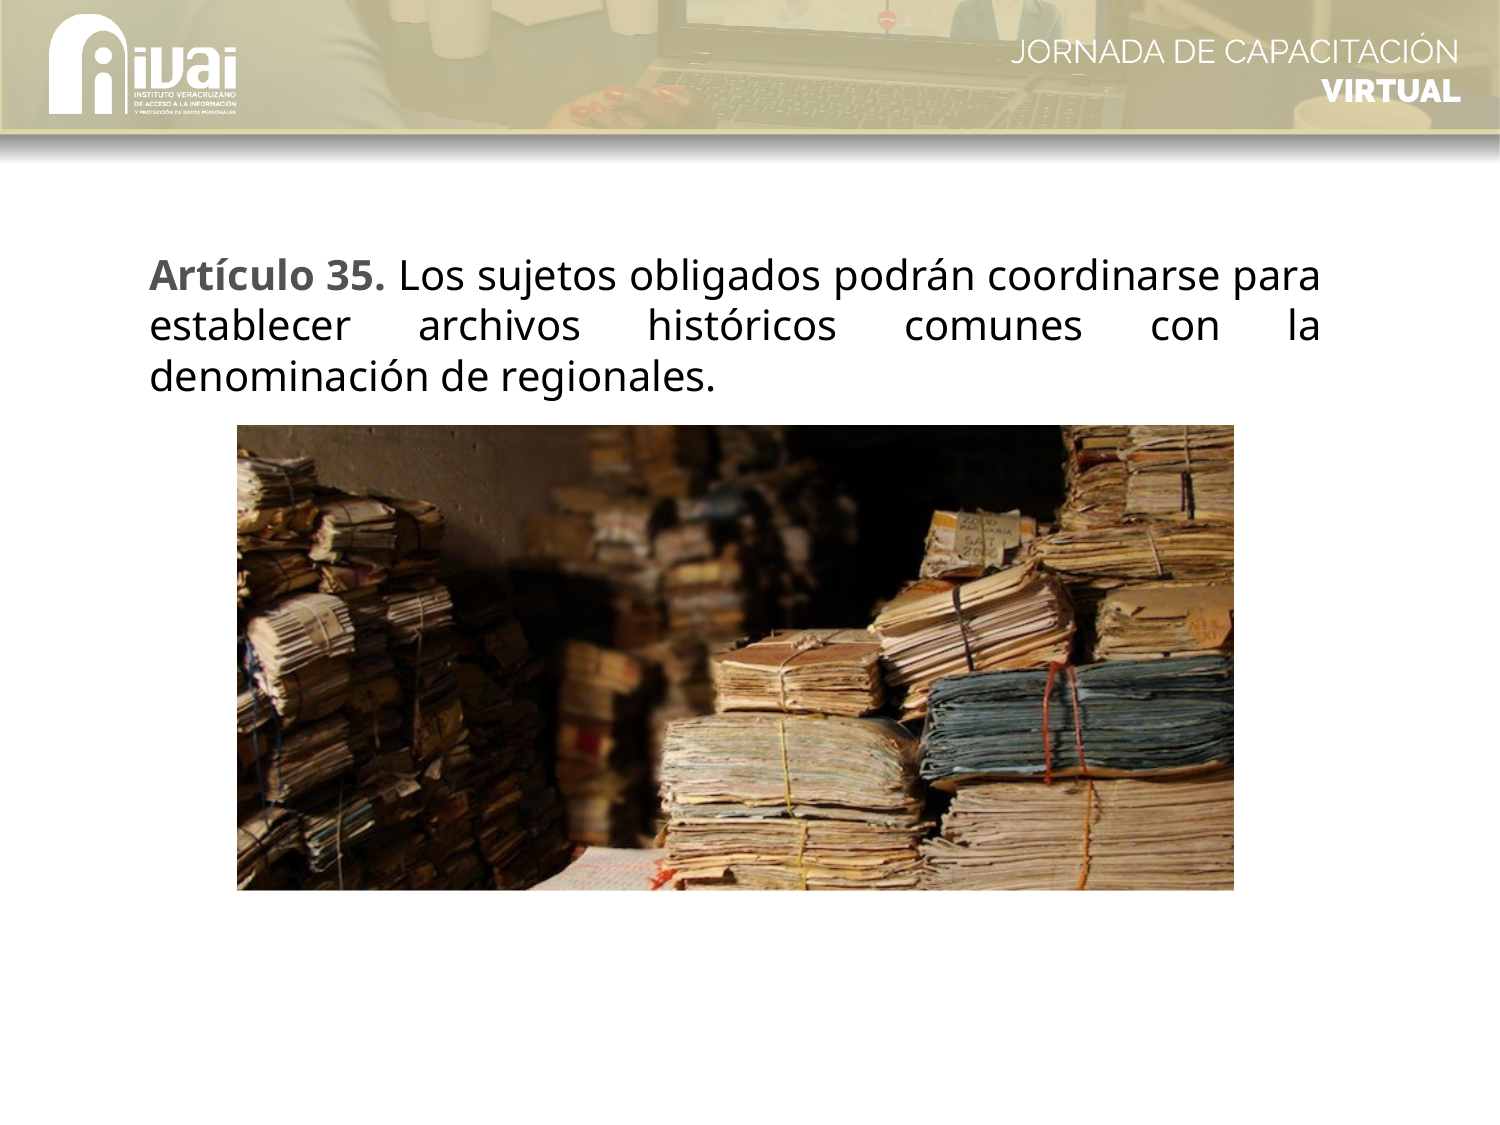

Artículo 35. Los sujetos obligados podrán coordinarse para establecer archivos históricos comunes con la denominación de regionales.